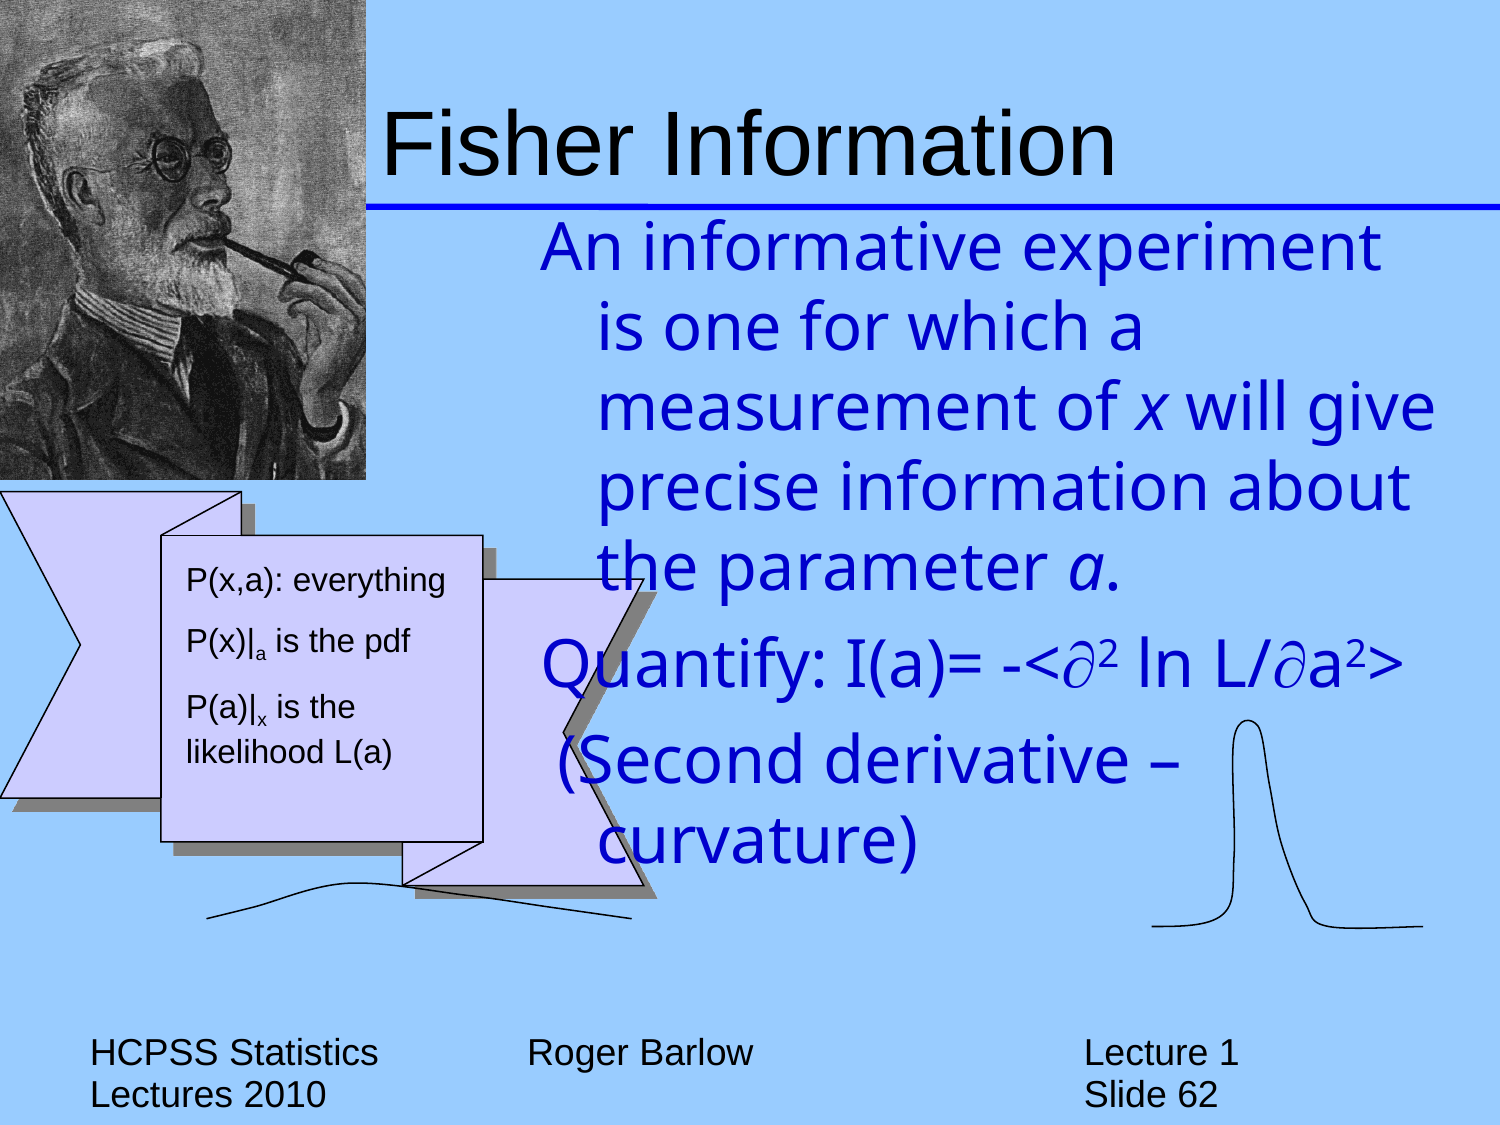

# Fisher Information
An informative experiment is one for which a measurement of x will give precise information about the parameter a.
Quantify: I(a)= -<2 ln L/a2>
 (Second derivative – curvature)
P(x,a): everything
P(x)|a is the pdf
P(a)|x is the likelihood L(a)
62